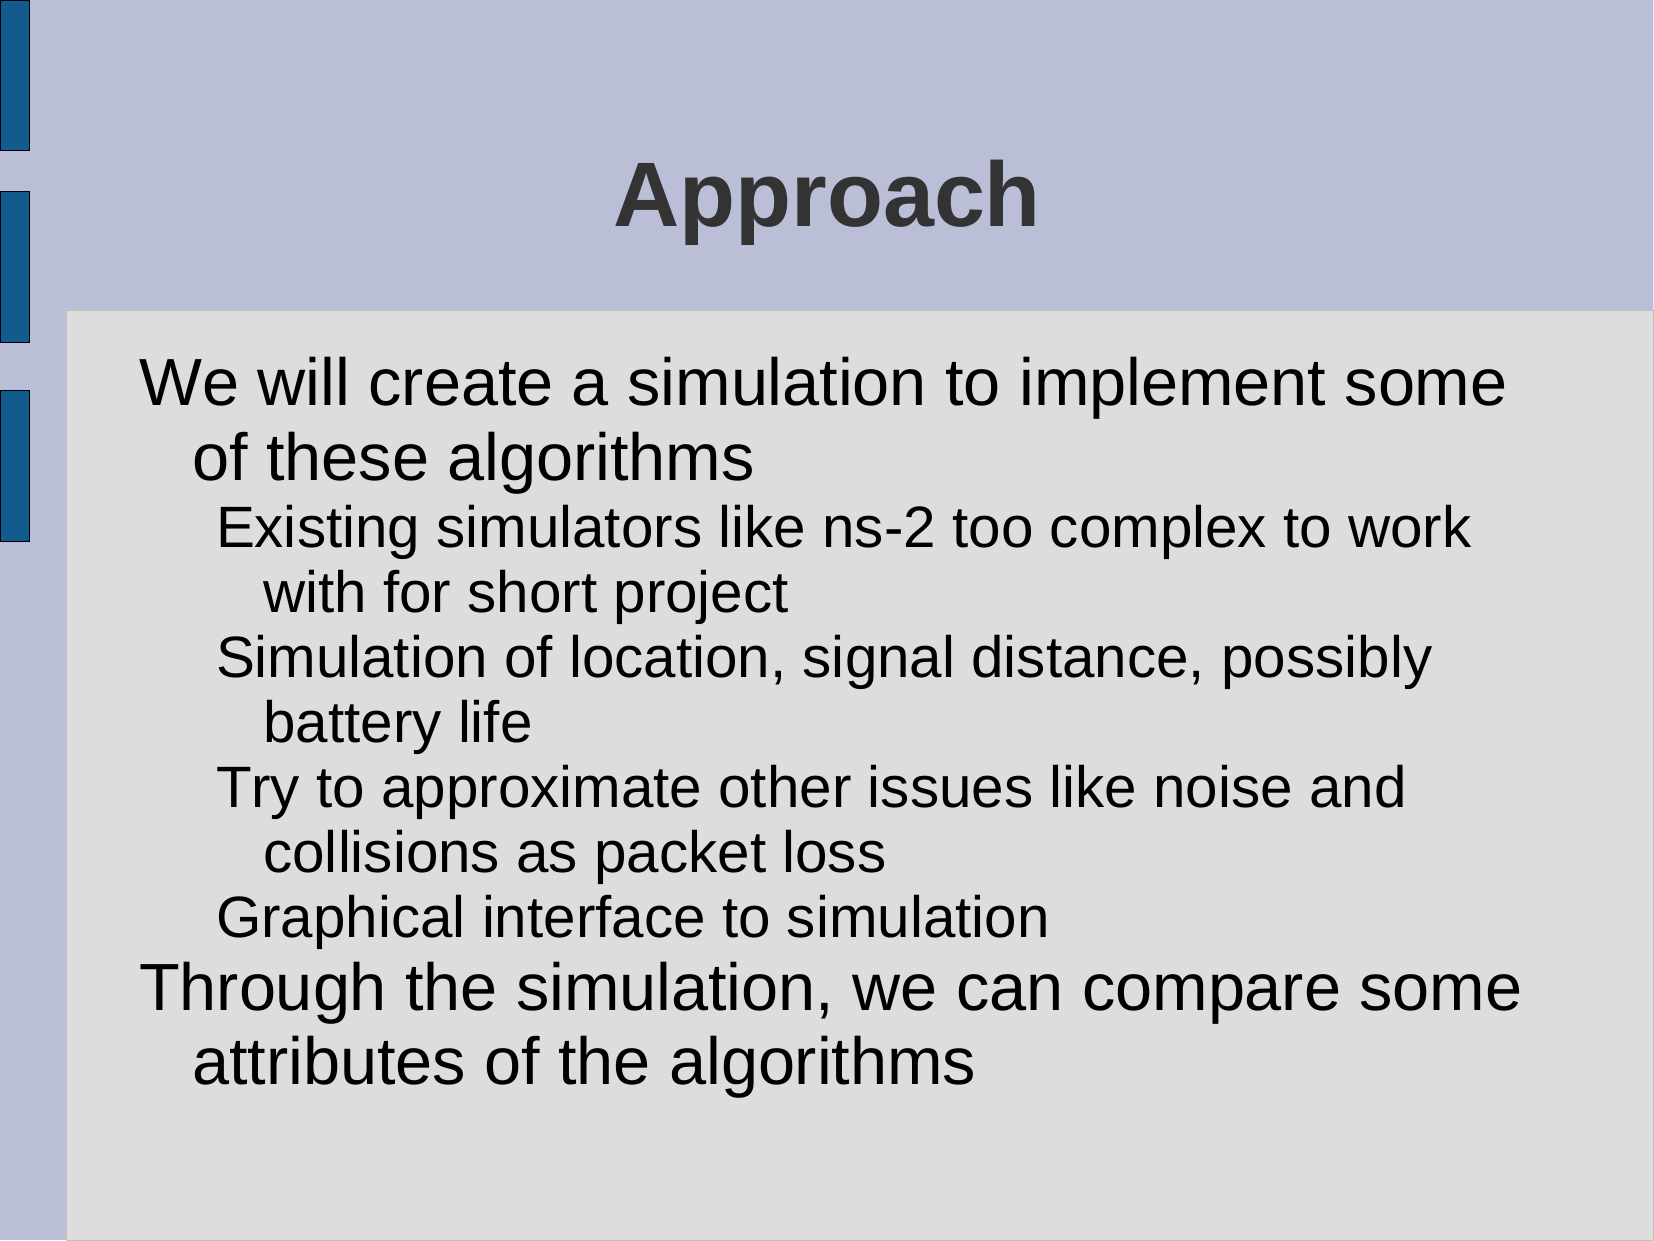

# Approach
We will create a simulation to implement some of these algorithms
Existing simulators like ns-2 too complex to work with for short project
Simulation of location, signal distance, possibly battery life
Try to approximate other issues like noise and collisions as packet loss
Graphical interface to simulation
Through the simulation, we can compare some attributes of the algorithms